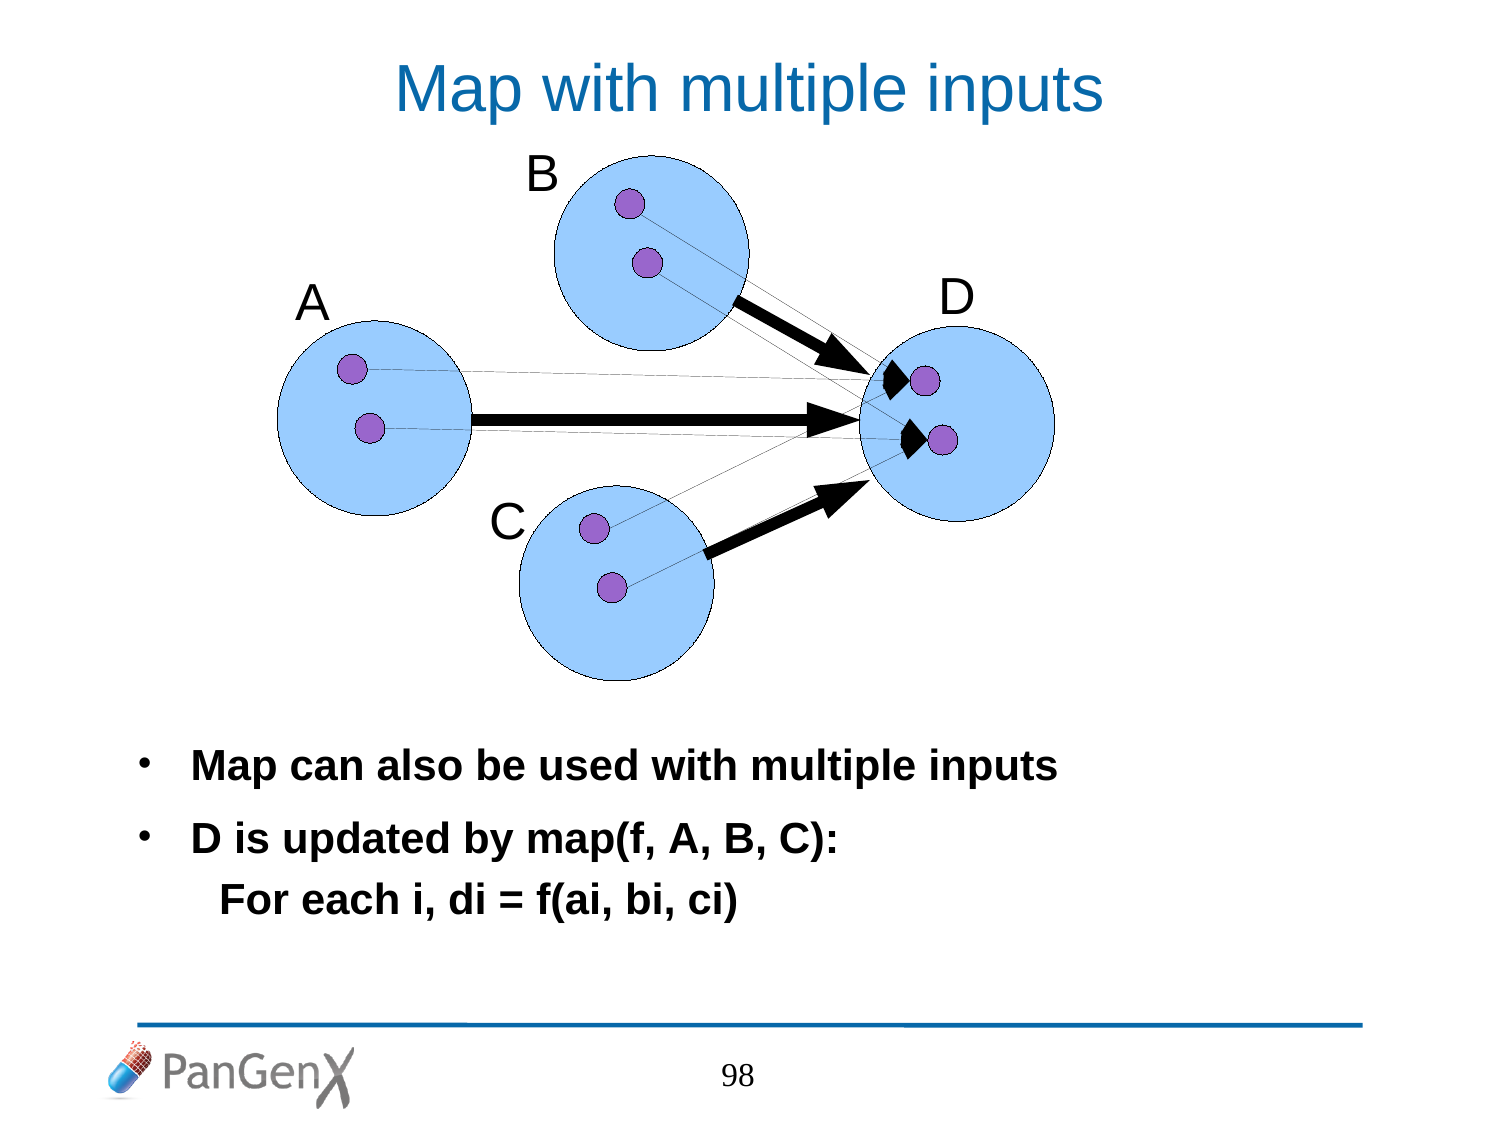

# Map with multiple inputs
B
D
A
C
Map can also be used with multiple inputs
D is updated by map(f, A, B, C):
For each i, di = f(ai, bi, ci)
98